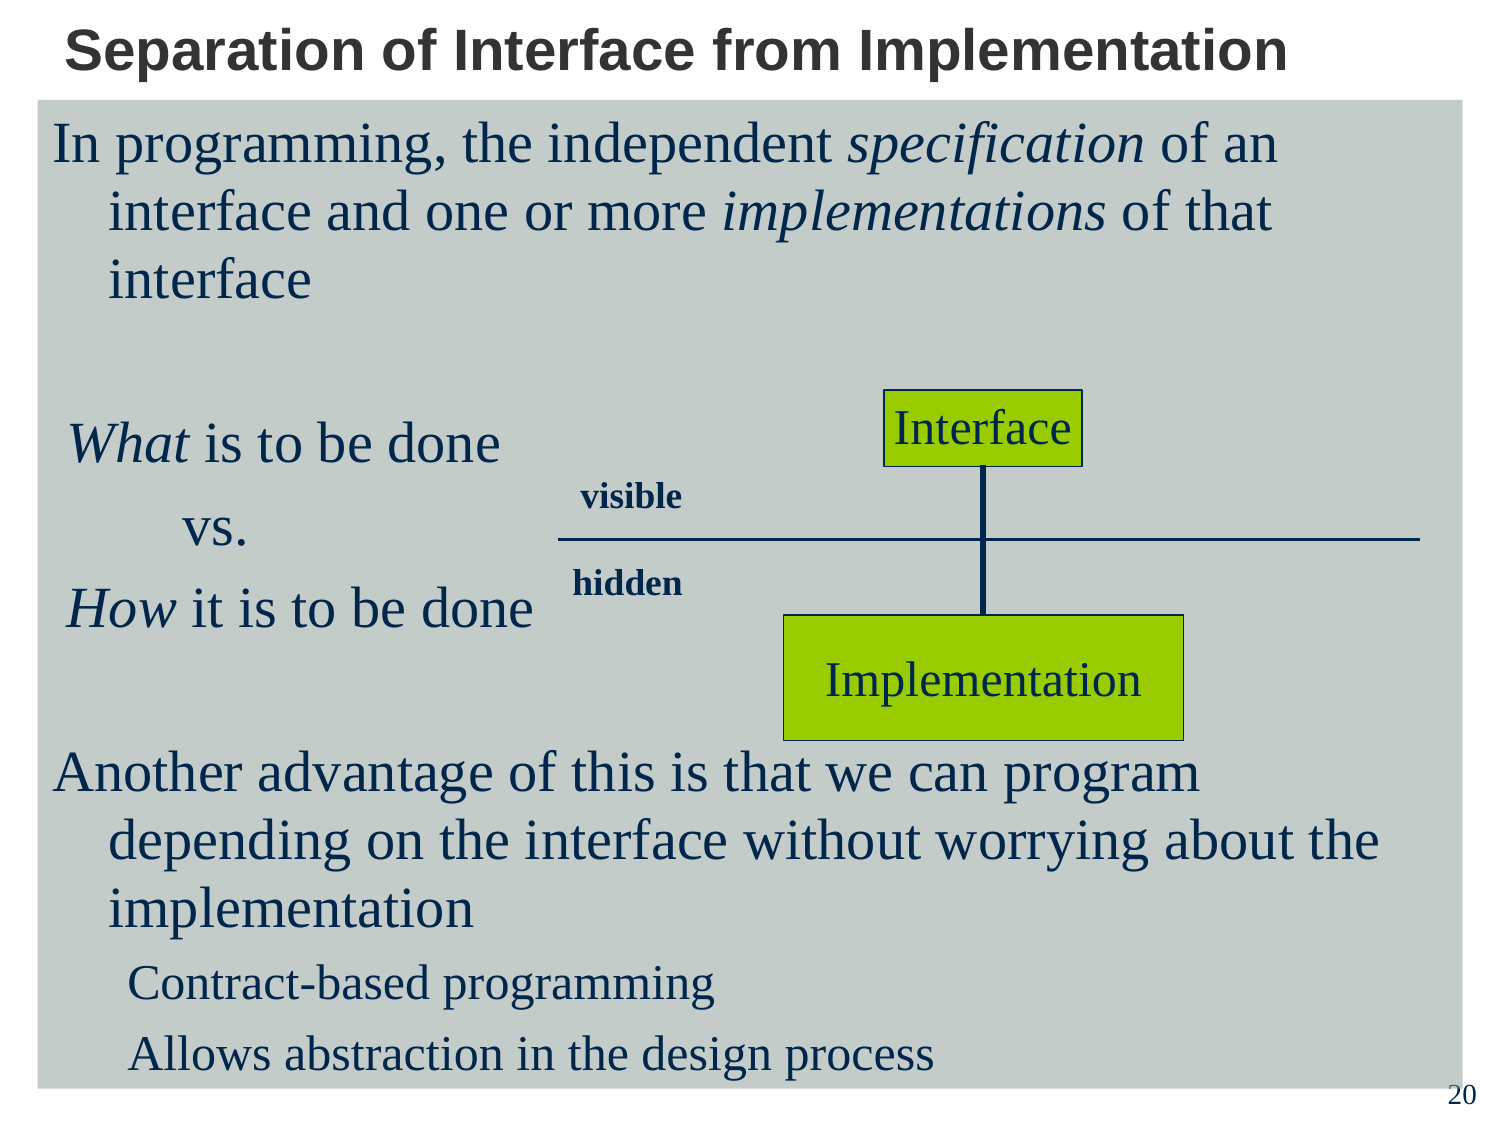

# Separation of Interface from Implementation
In programming, the independent specification of an interface and one or more implementations of that interface
 What is to be done
 vs.
 How it is to be done
Another advantage of this is that we can program depending on the interface without worrying about the implementation
Contract-based programming
Allows abstraction in the design process
Interface
visible
hidden
Implementation